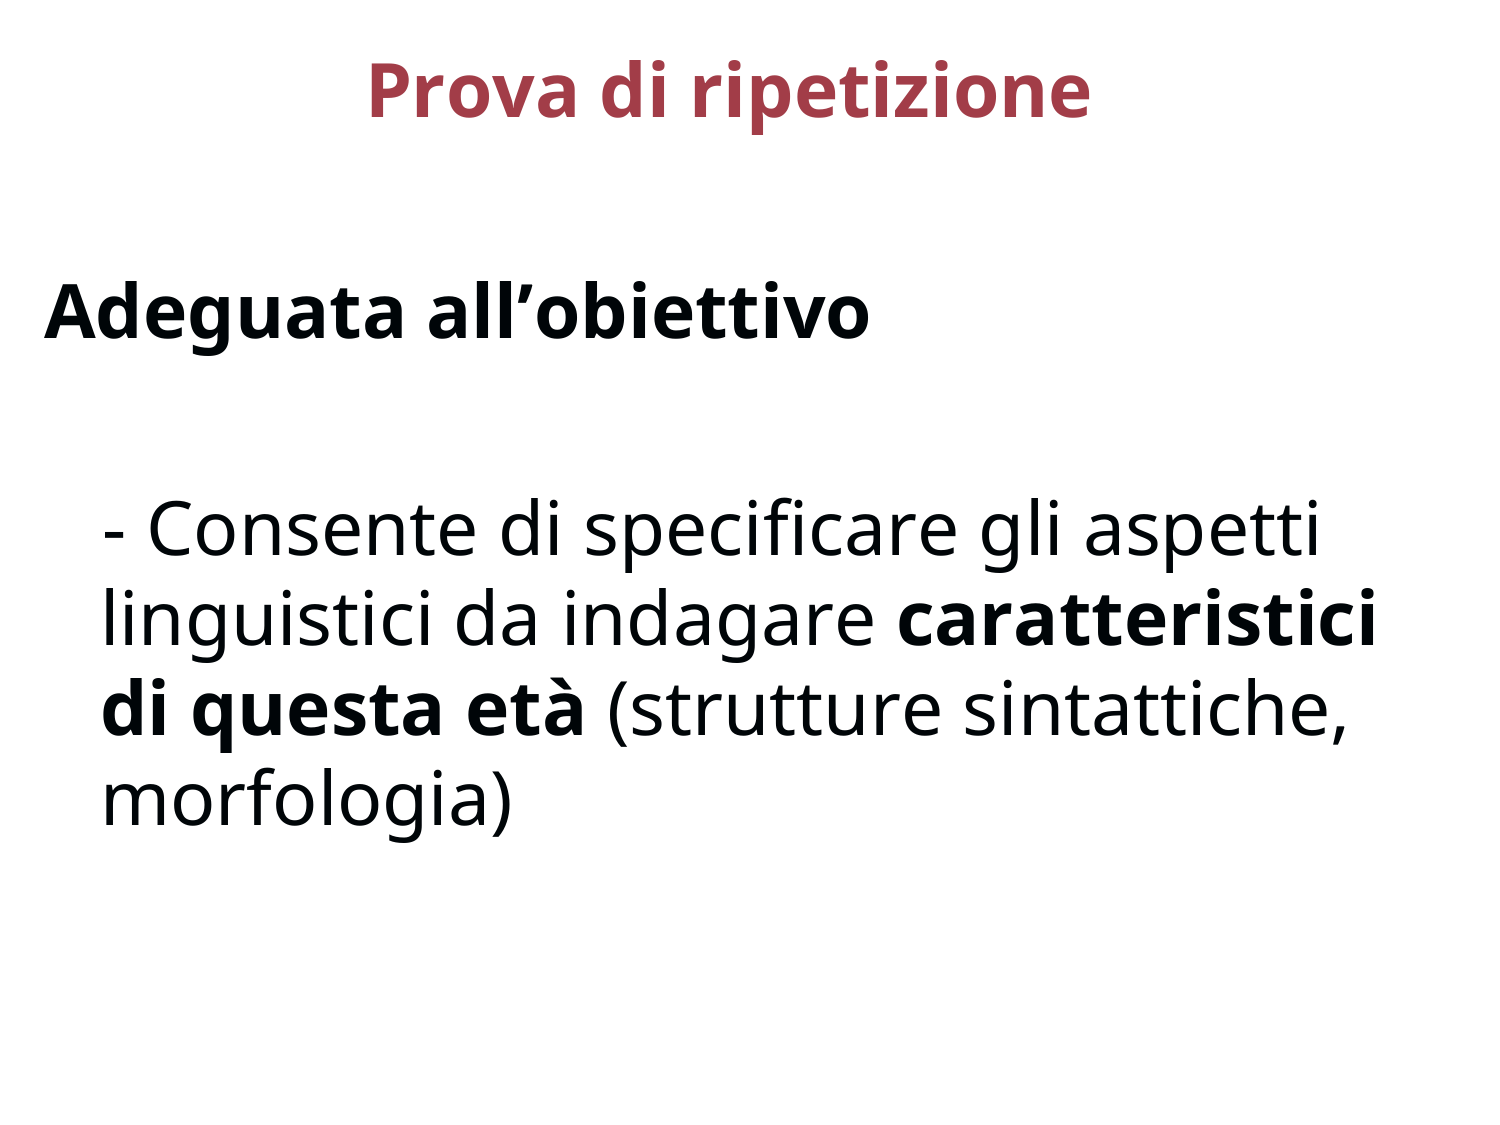

# Prova di ripetizione
Adeguata all’obiettivo
 - Consente di specificare gli aspetti linguistici da indagare caratteristici di questa età (strutture sintattiche, morfologia)